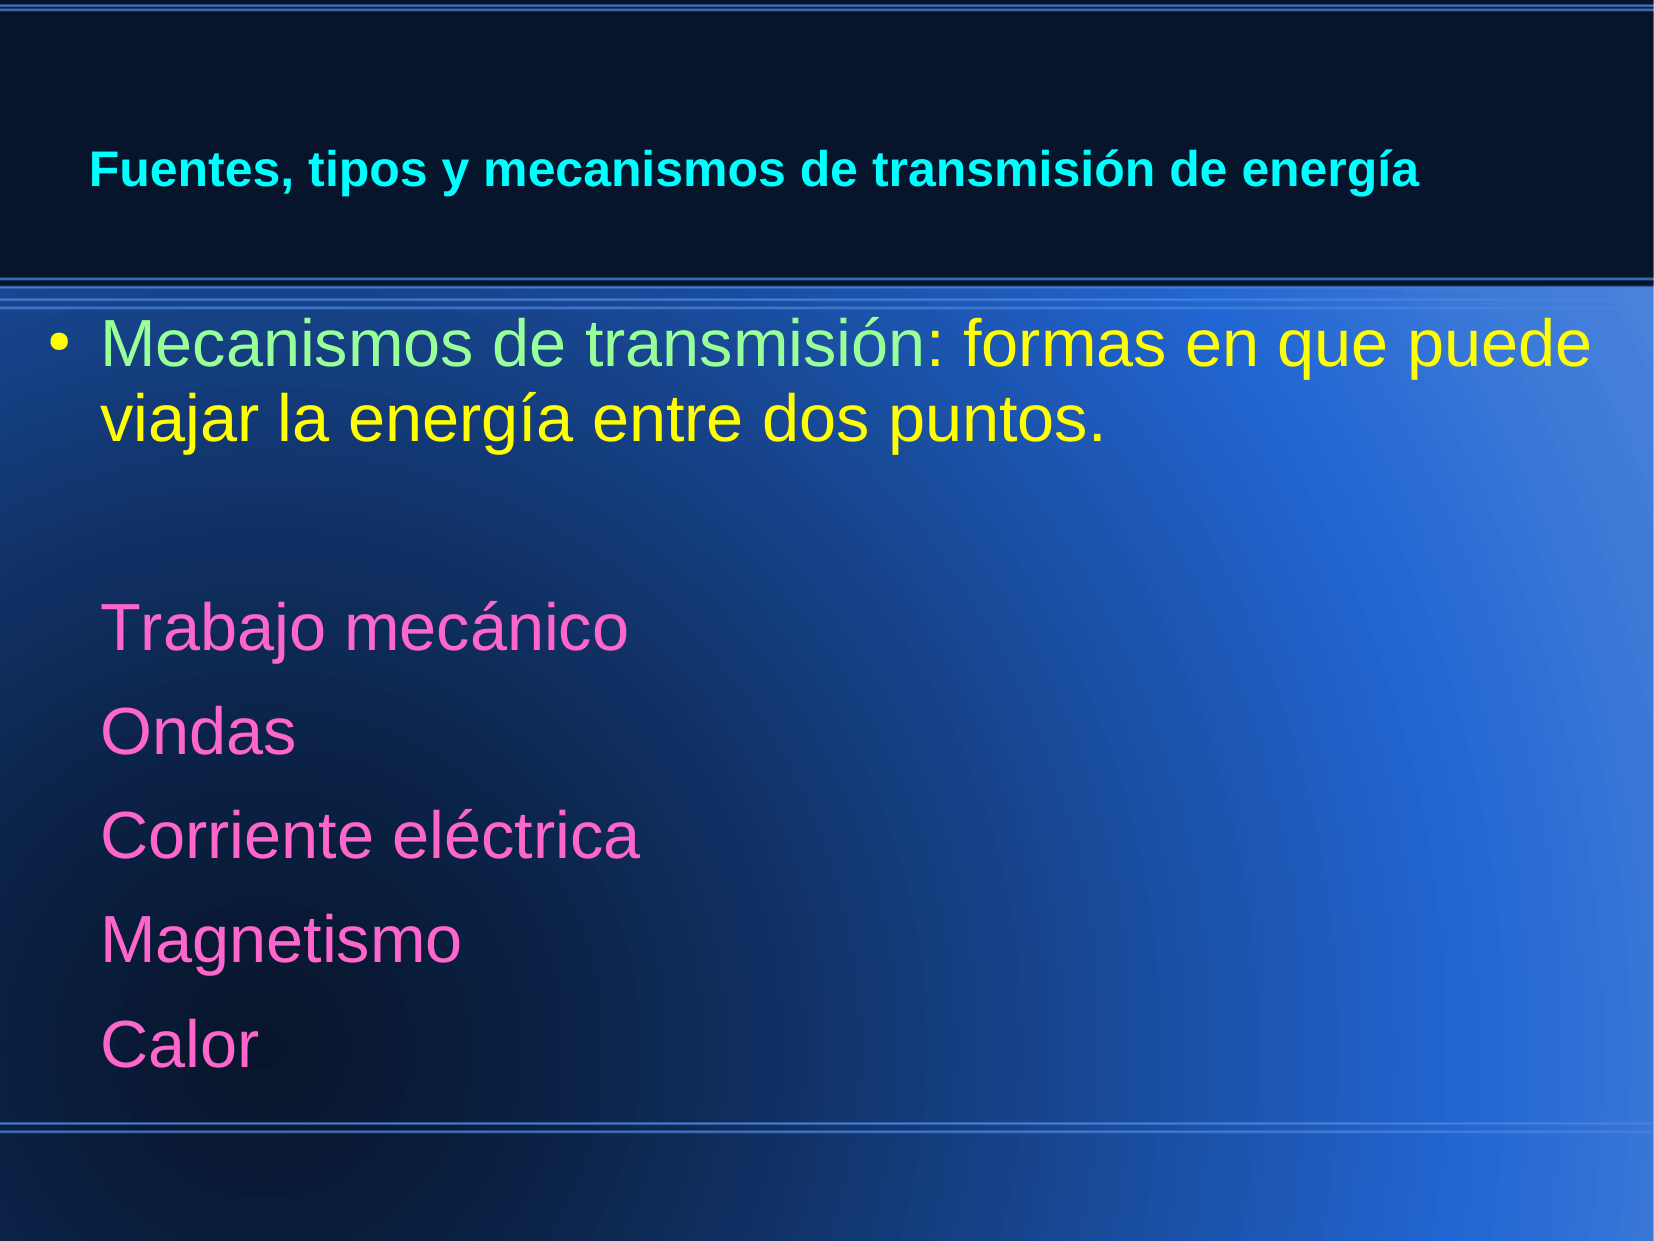

Fuentes, tipos y mecanismos de transmisión de energía
# Mecanismos de transmisión: formas en que puede viajar la energía entre dos puntos.
Trabajo mecánico
Ondas
Corriente eléctrica
Magnetismo
Calor